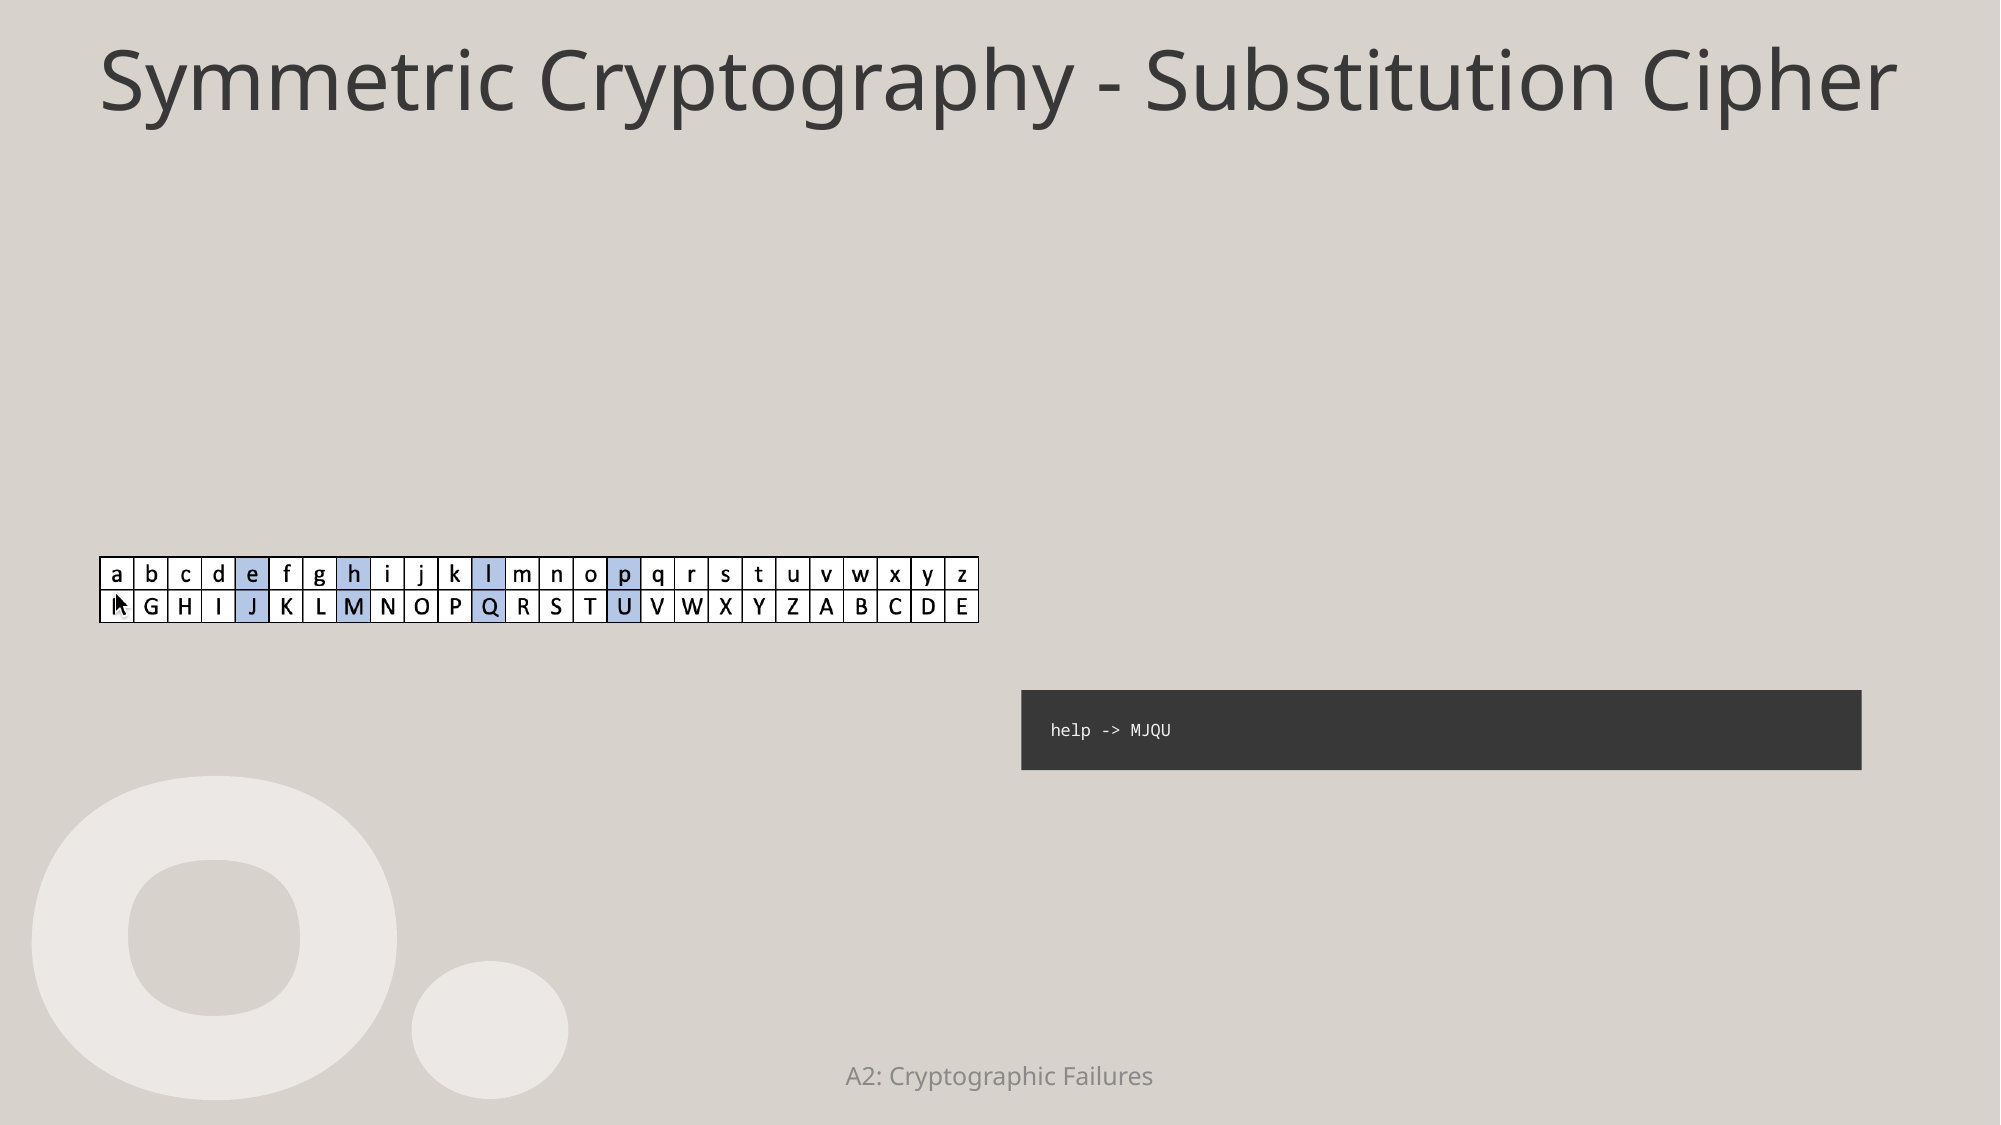

# Symmetric Cryptography - Substitution Cipher
help -> MJQU
A2: Cryptographic Failures